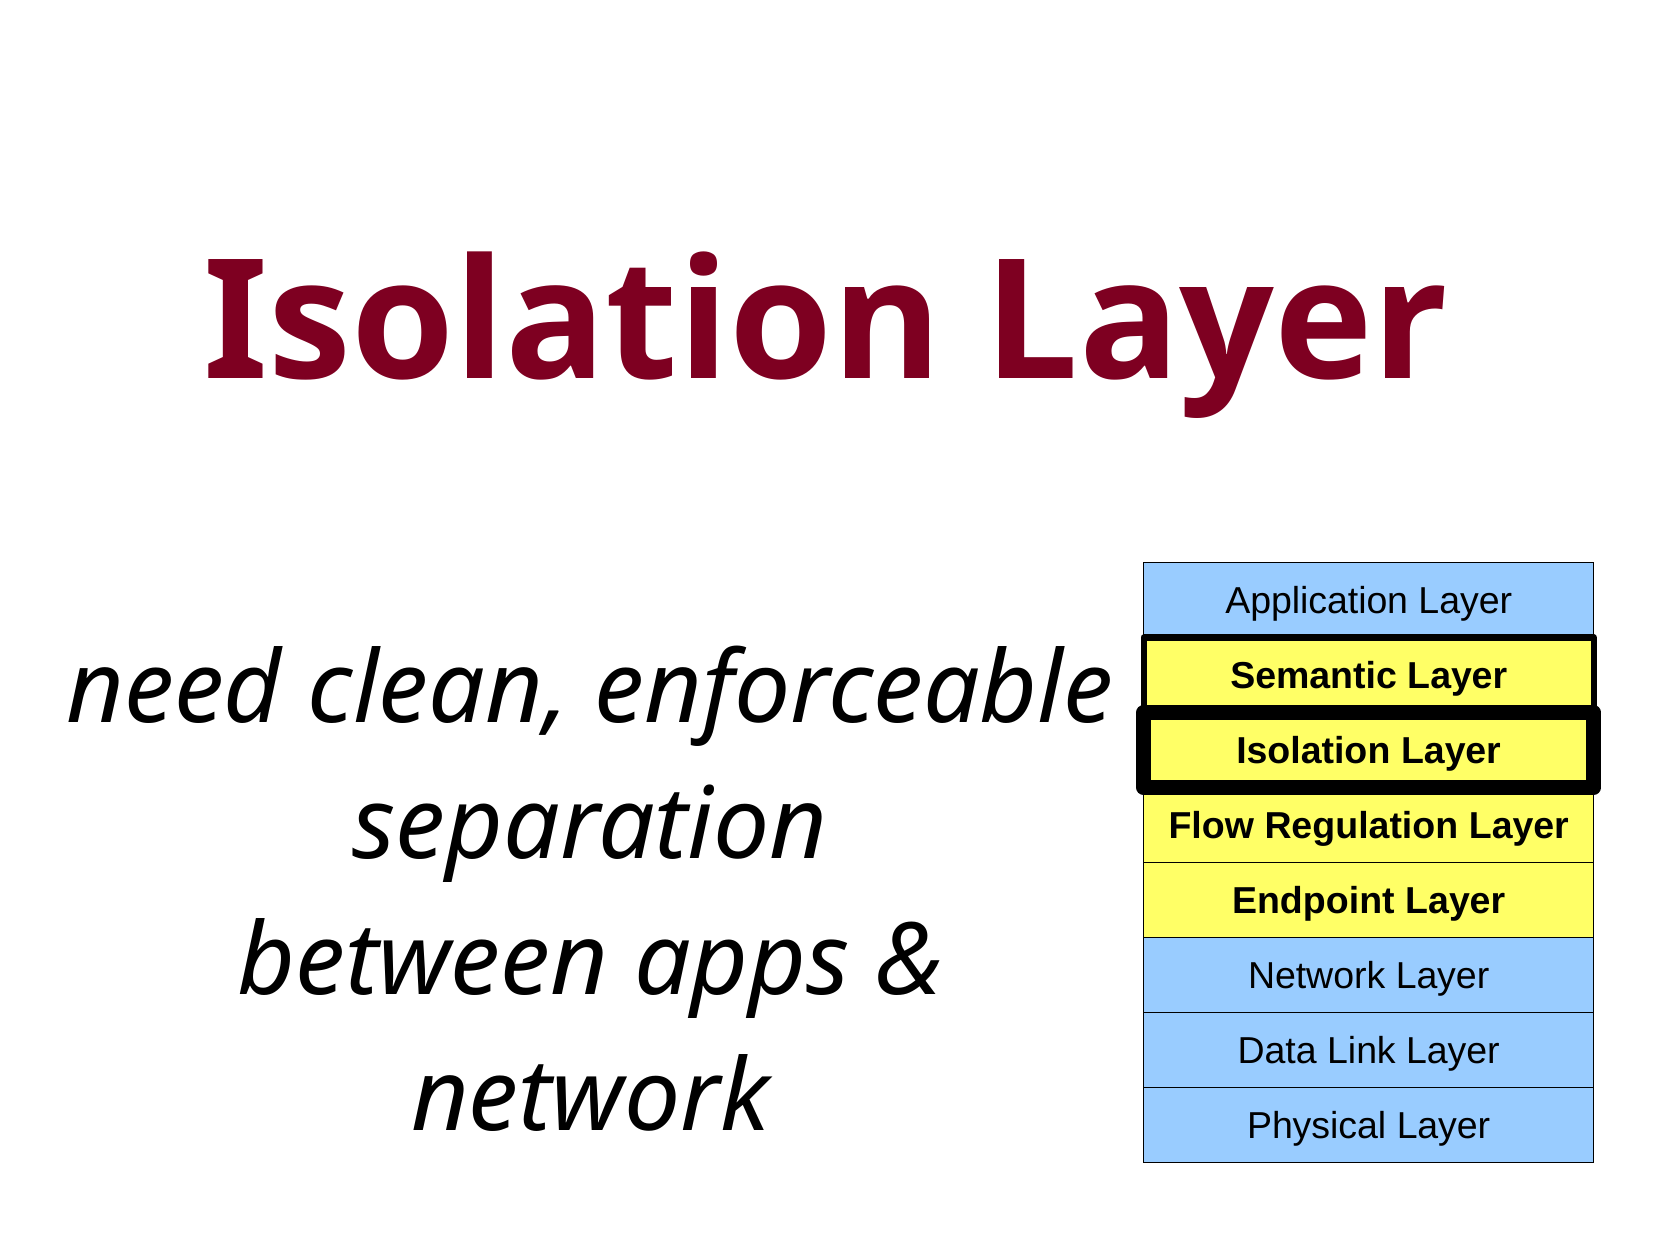

# Isolation Layer
Application Layer
need clean, enforceable separation
between apps & network
Semantic Layer
Isolation Layer
Flow Regulation Layer
Endpoint Layer
Network Layer
Data Link Layer
Physical Layer